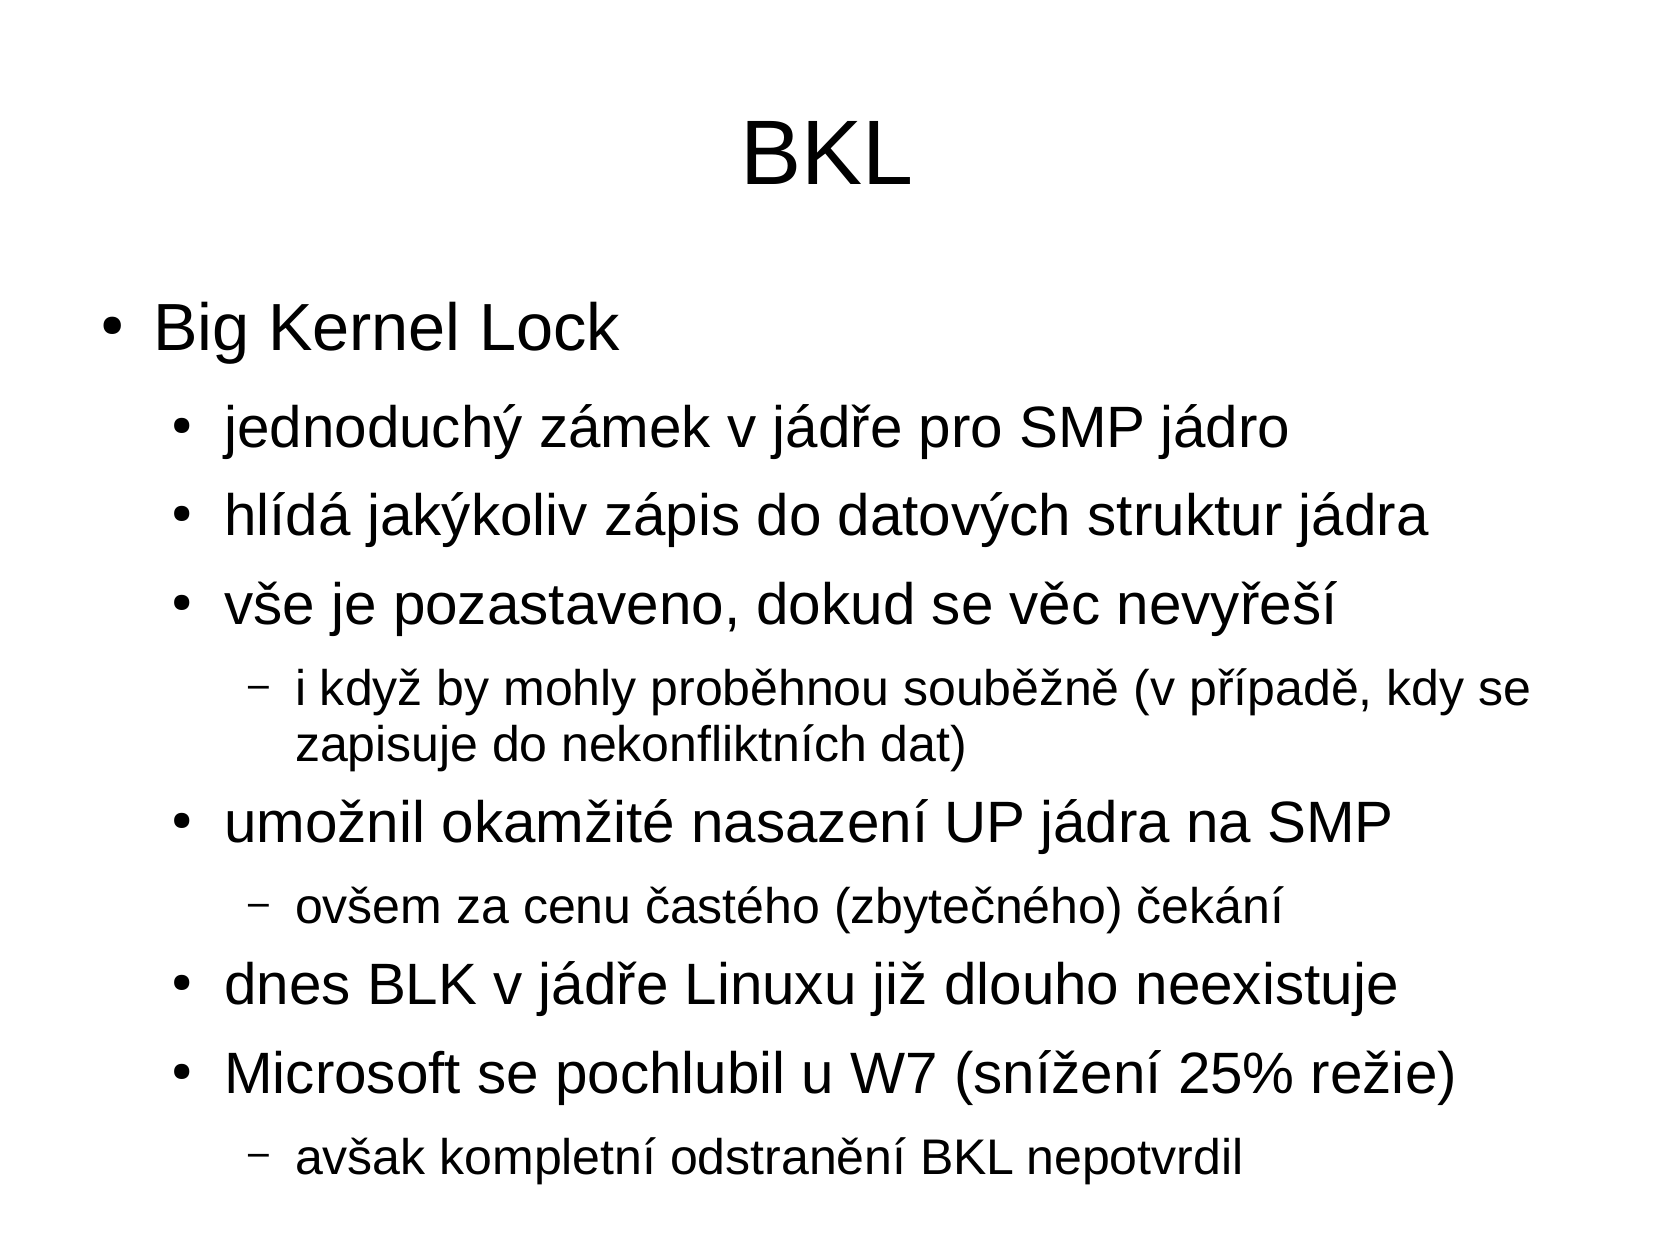

# BKL
Big Kernel Lock
jednoduchý zámek v jádře pro SMP jádro
hlídá jakýkoliv zápis do datových struktur jádra
vše je pozastaveno, dokud se věc nevyřeší
i když by mohly proběhnou souběžně (v případě, kdy se zapisuje do nekonfliktních dat)
umožnil okamžité nasazení UP jádra na SMP
ovšem za cenu častého (zbytečného) čekání
dnes BLK v jádře Linuxu již dlouho neexistuje
Microsoft se pochlubil u W7 (snížení 25% režie)
avšak kompletní odstranění BKL nepotvrdil